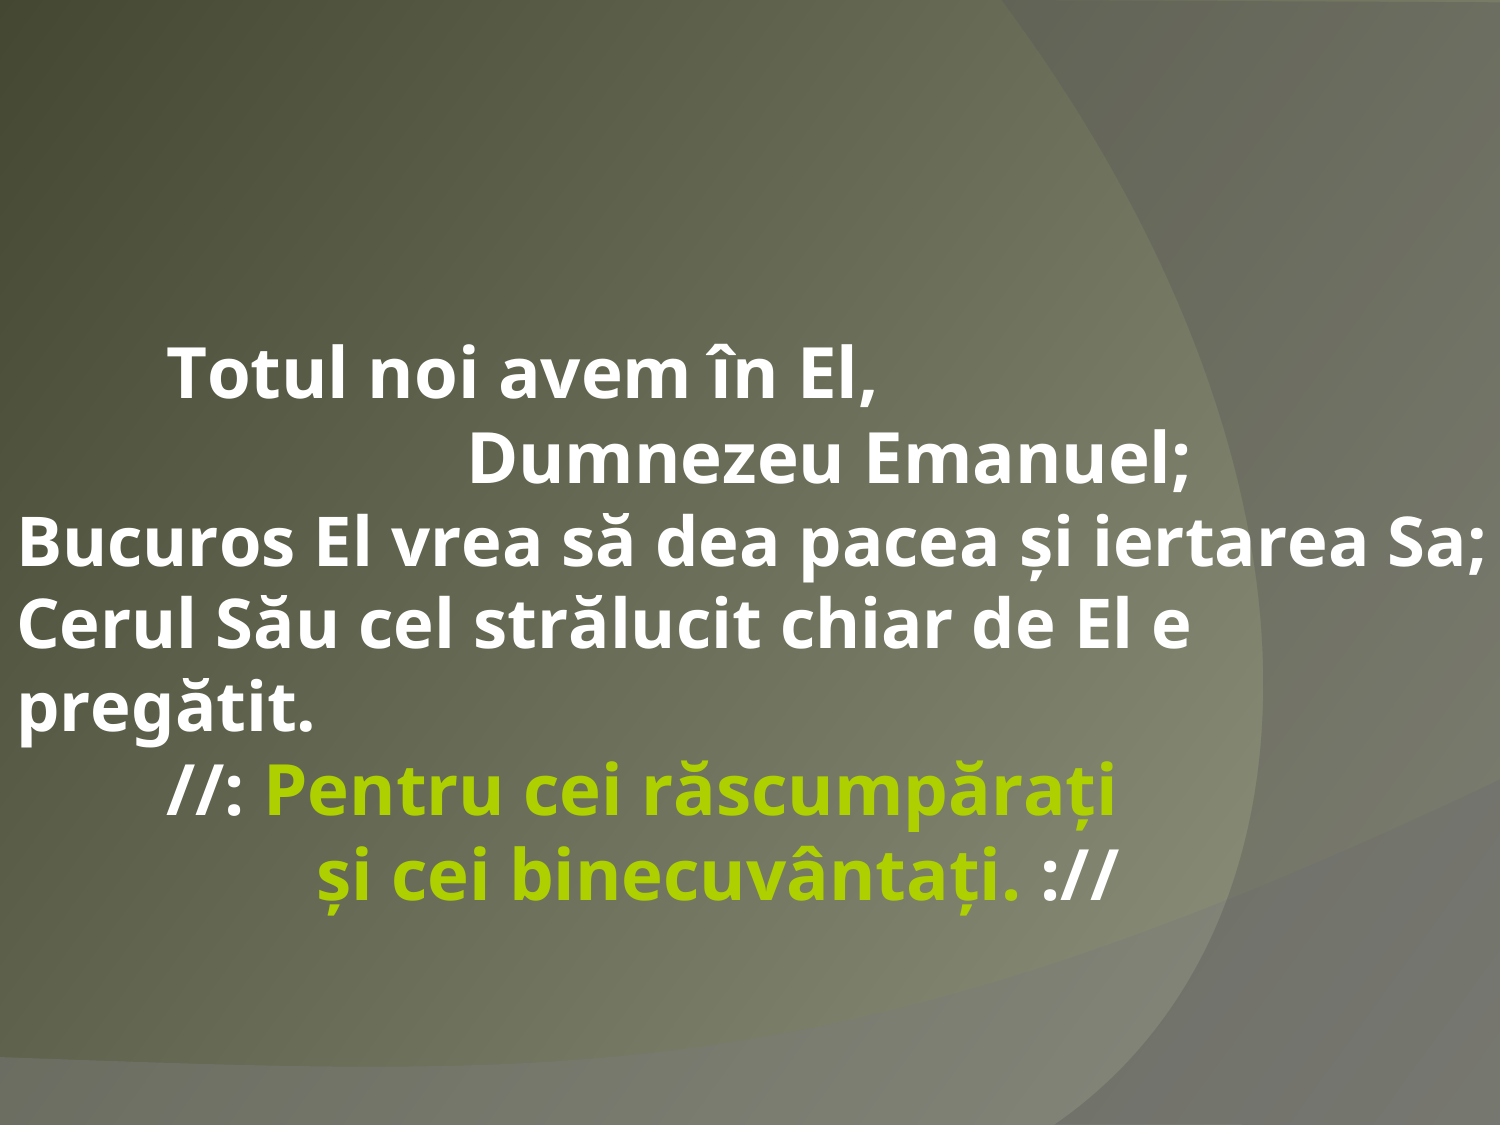

#
	Totul noi avem în El,
			Dumnezeu Emanuel;
Bucuros El vrea să dea pacea şi iertarea Sa;
Cerul Său cel strălucit chiar de El e pregătit.
	//: Pentru cei răscumpăraţi
		şi cei binecuvântaţi. ://